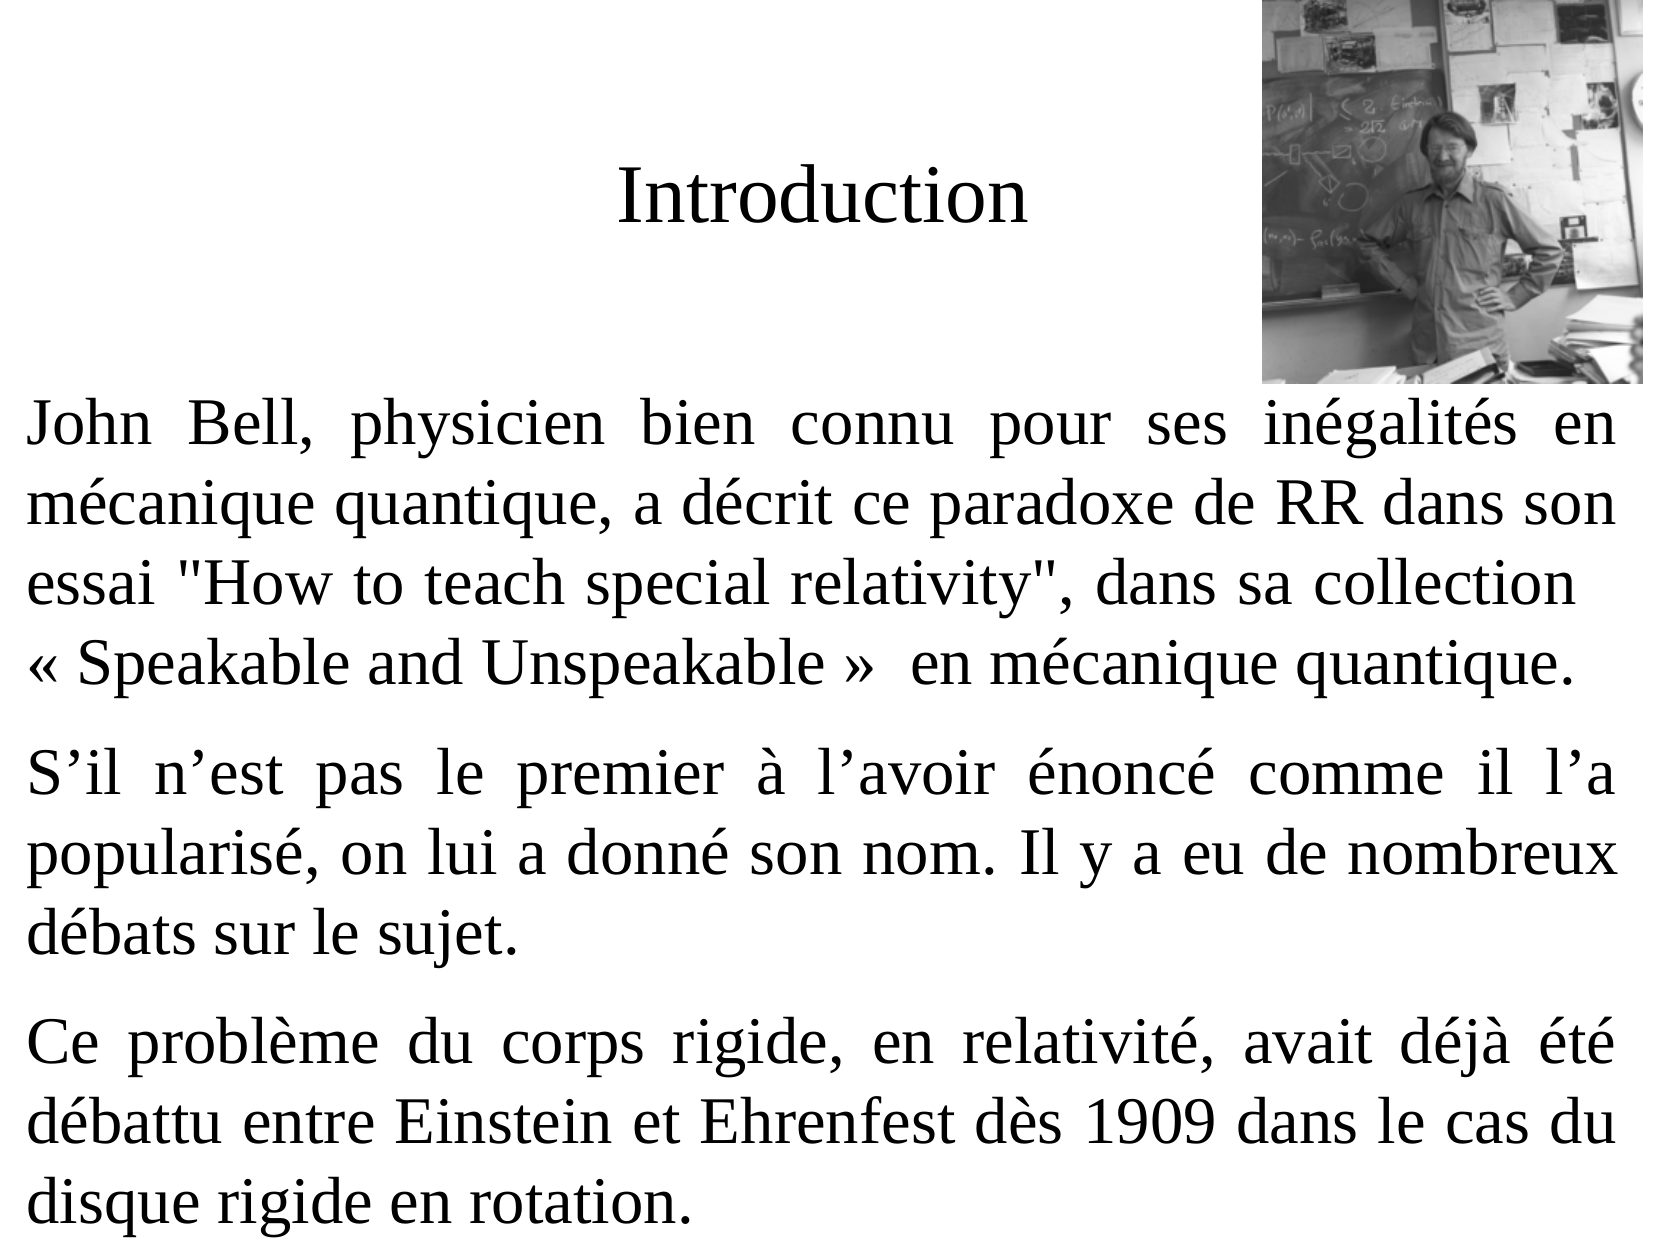

Introduction
John Bell, physicien bien connu pour ses inégalités en mécanique quantique, a décrit ce paradoxe de RR dans son essai "How to teach special relativity", dans sa collection « Speakable and Unspeakable » en mécanique quantique.
S’il n’est pas le premier à l’avoir énoncé comme il l’a popularisé, on lui a donné son nom. Il y a eu de nombreux débats sur le sujet.
Ce problème du corps rigide, en relativité, avait déjà été débattu entre Einstein et Ehrenfest dès 1909 dans le cas du disque rigide en rotation.
https://cosmologie.saf-astronomie.fr/Bell's%20Spaceship%20Paradox_francais_28_07_10_court.pdf